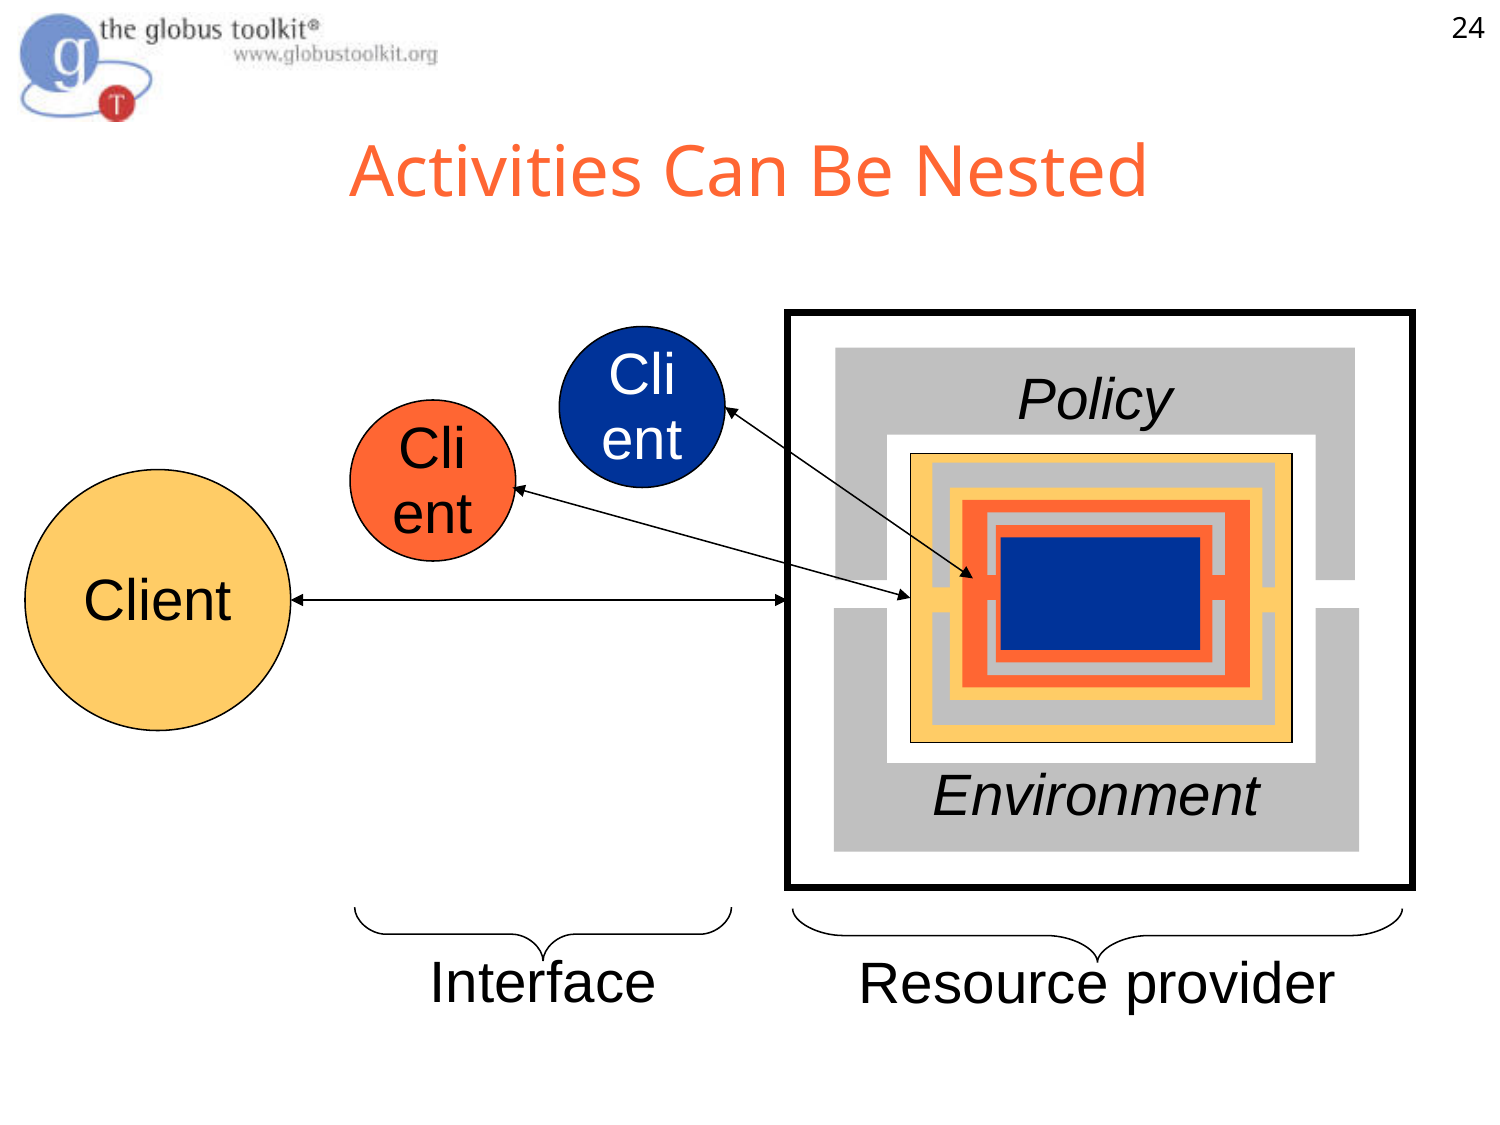

24
# Activities Can Be Nested
Client
Policy
Client
Client
Environment
Resource provider
Interface